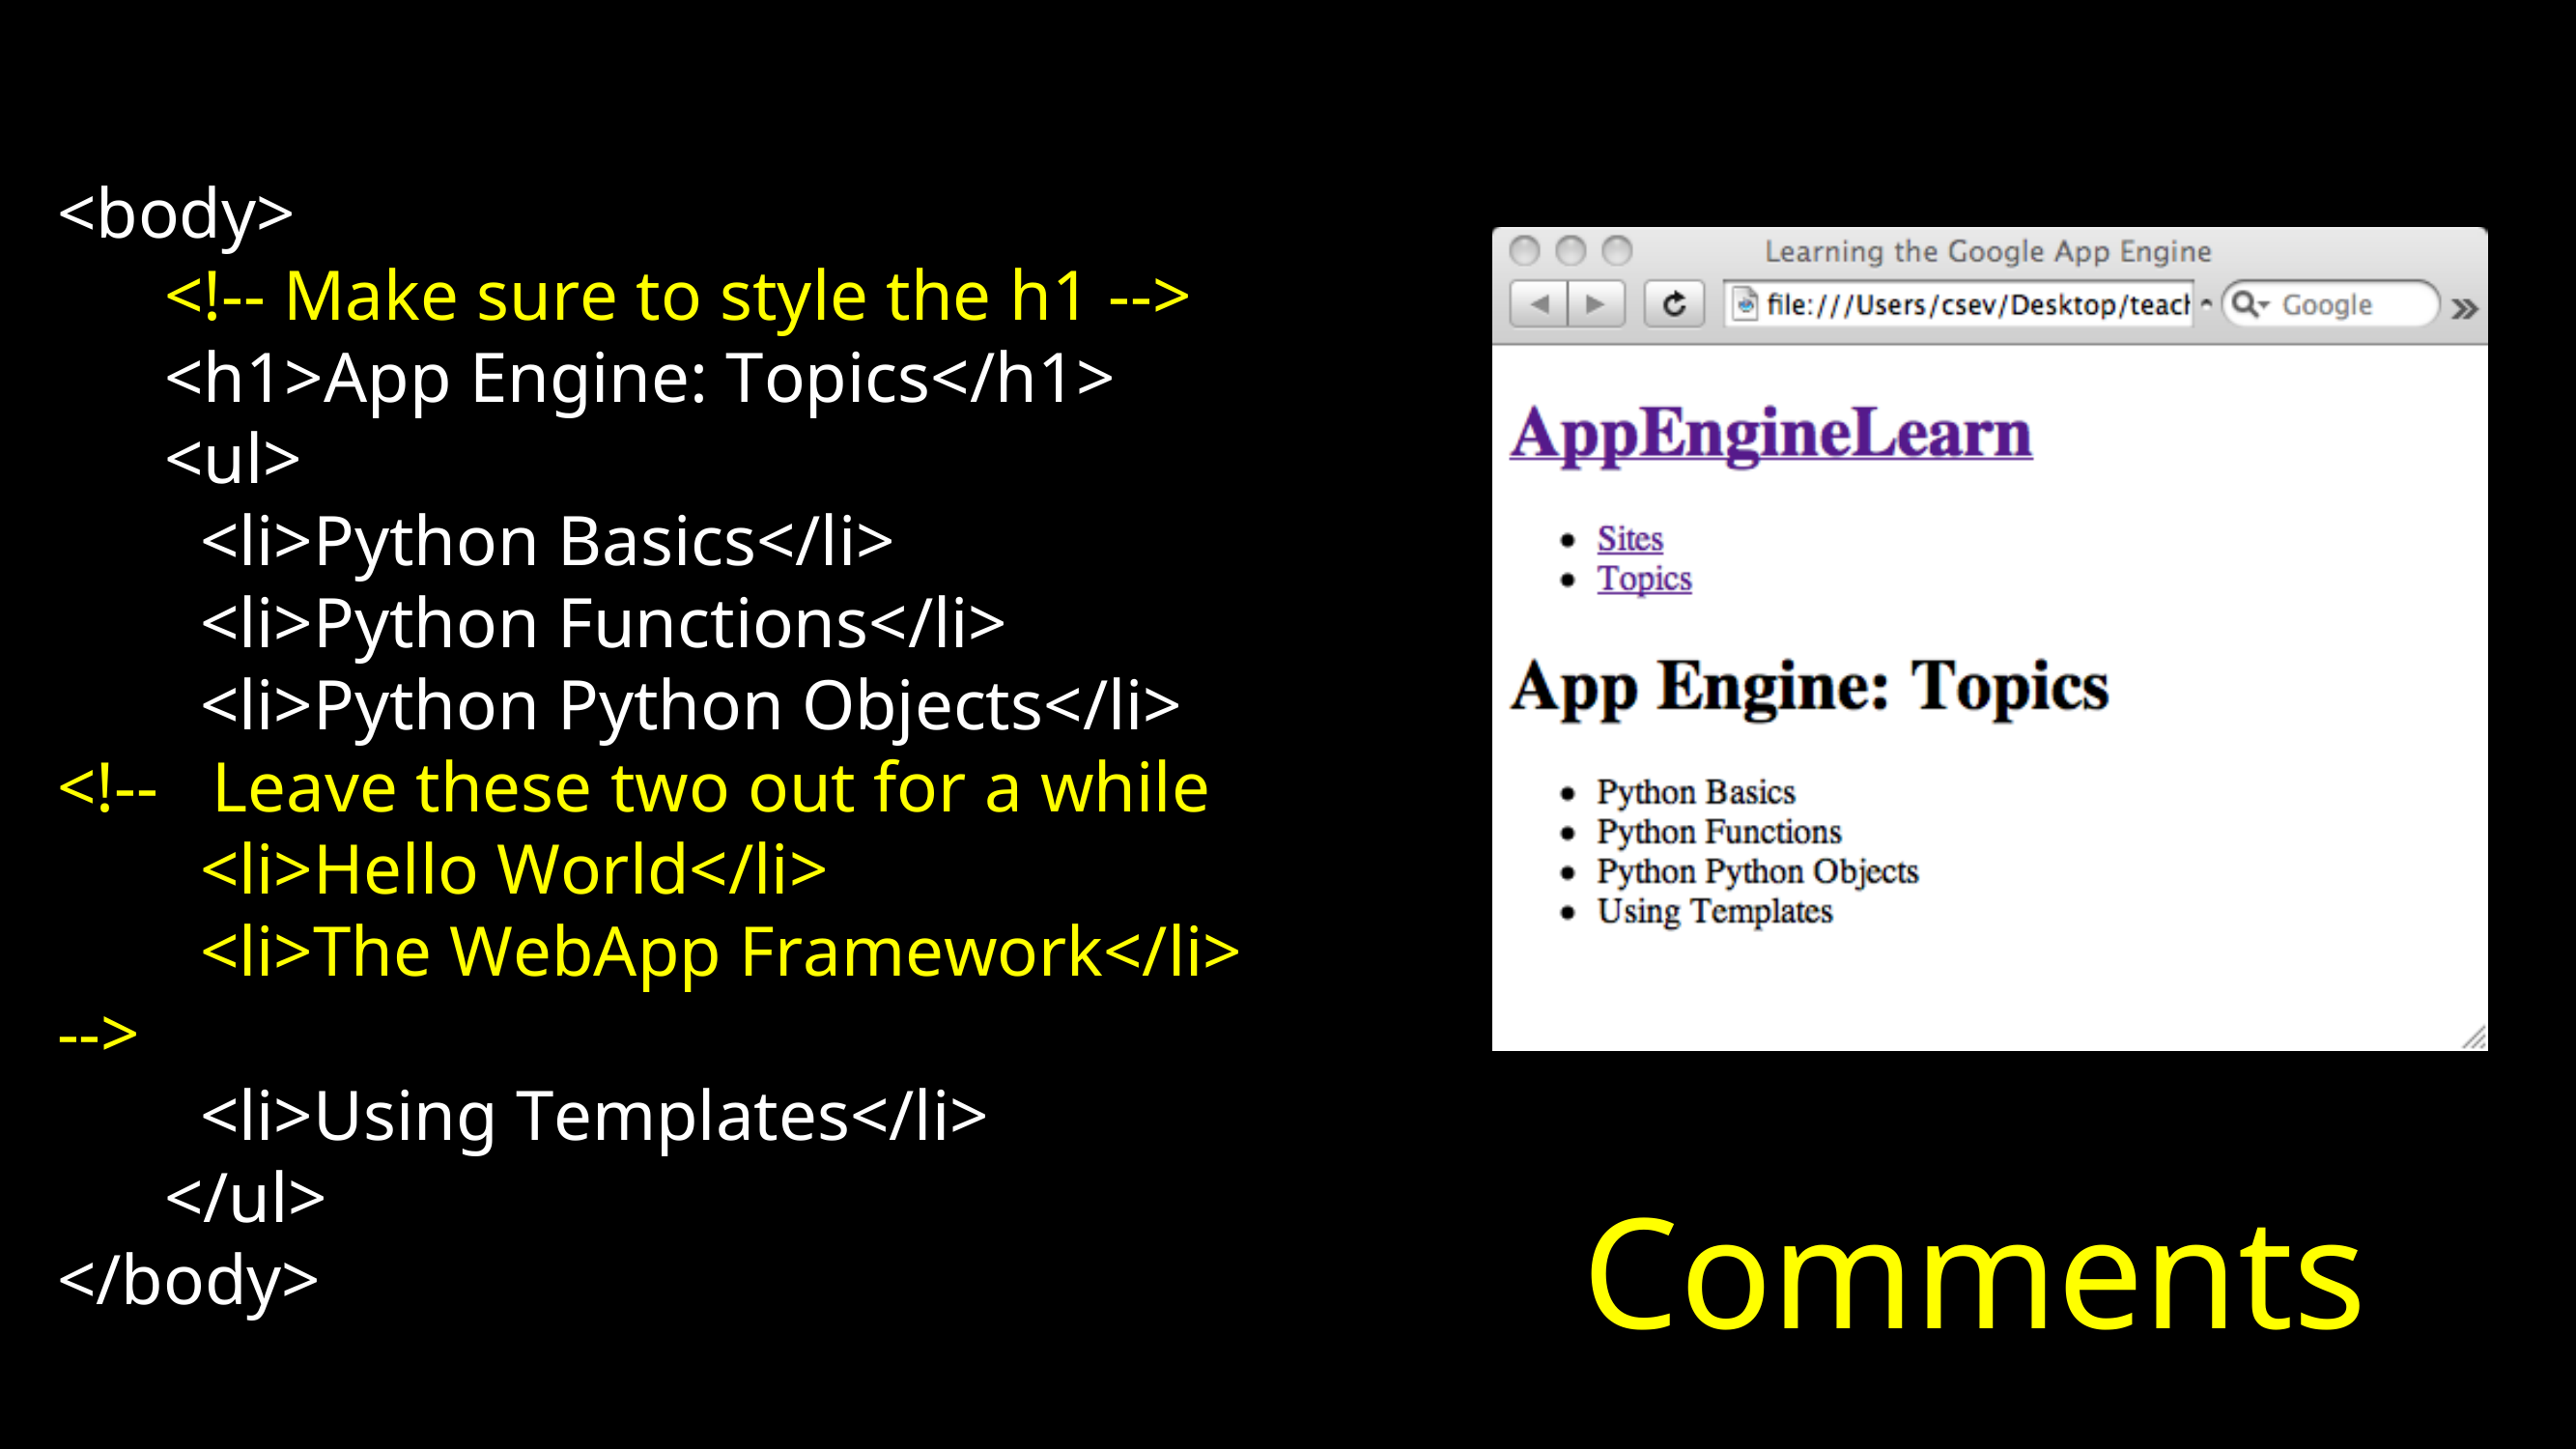

<body>
 <!-- Make sure to style the h1 -->
 <h1>App Engine: Topics</h1>
 <ul>
 <li>Python Basics</li>
 <li>Python Functions</li>
 <li>Python Python Objects</li>
<!-- Leave these two out for a while
 <li>Hello World</li>
 <li>The WebApp Framework</li>
-->
 <li>Using Templates</li>
 </ul>
</body>
# Comments